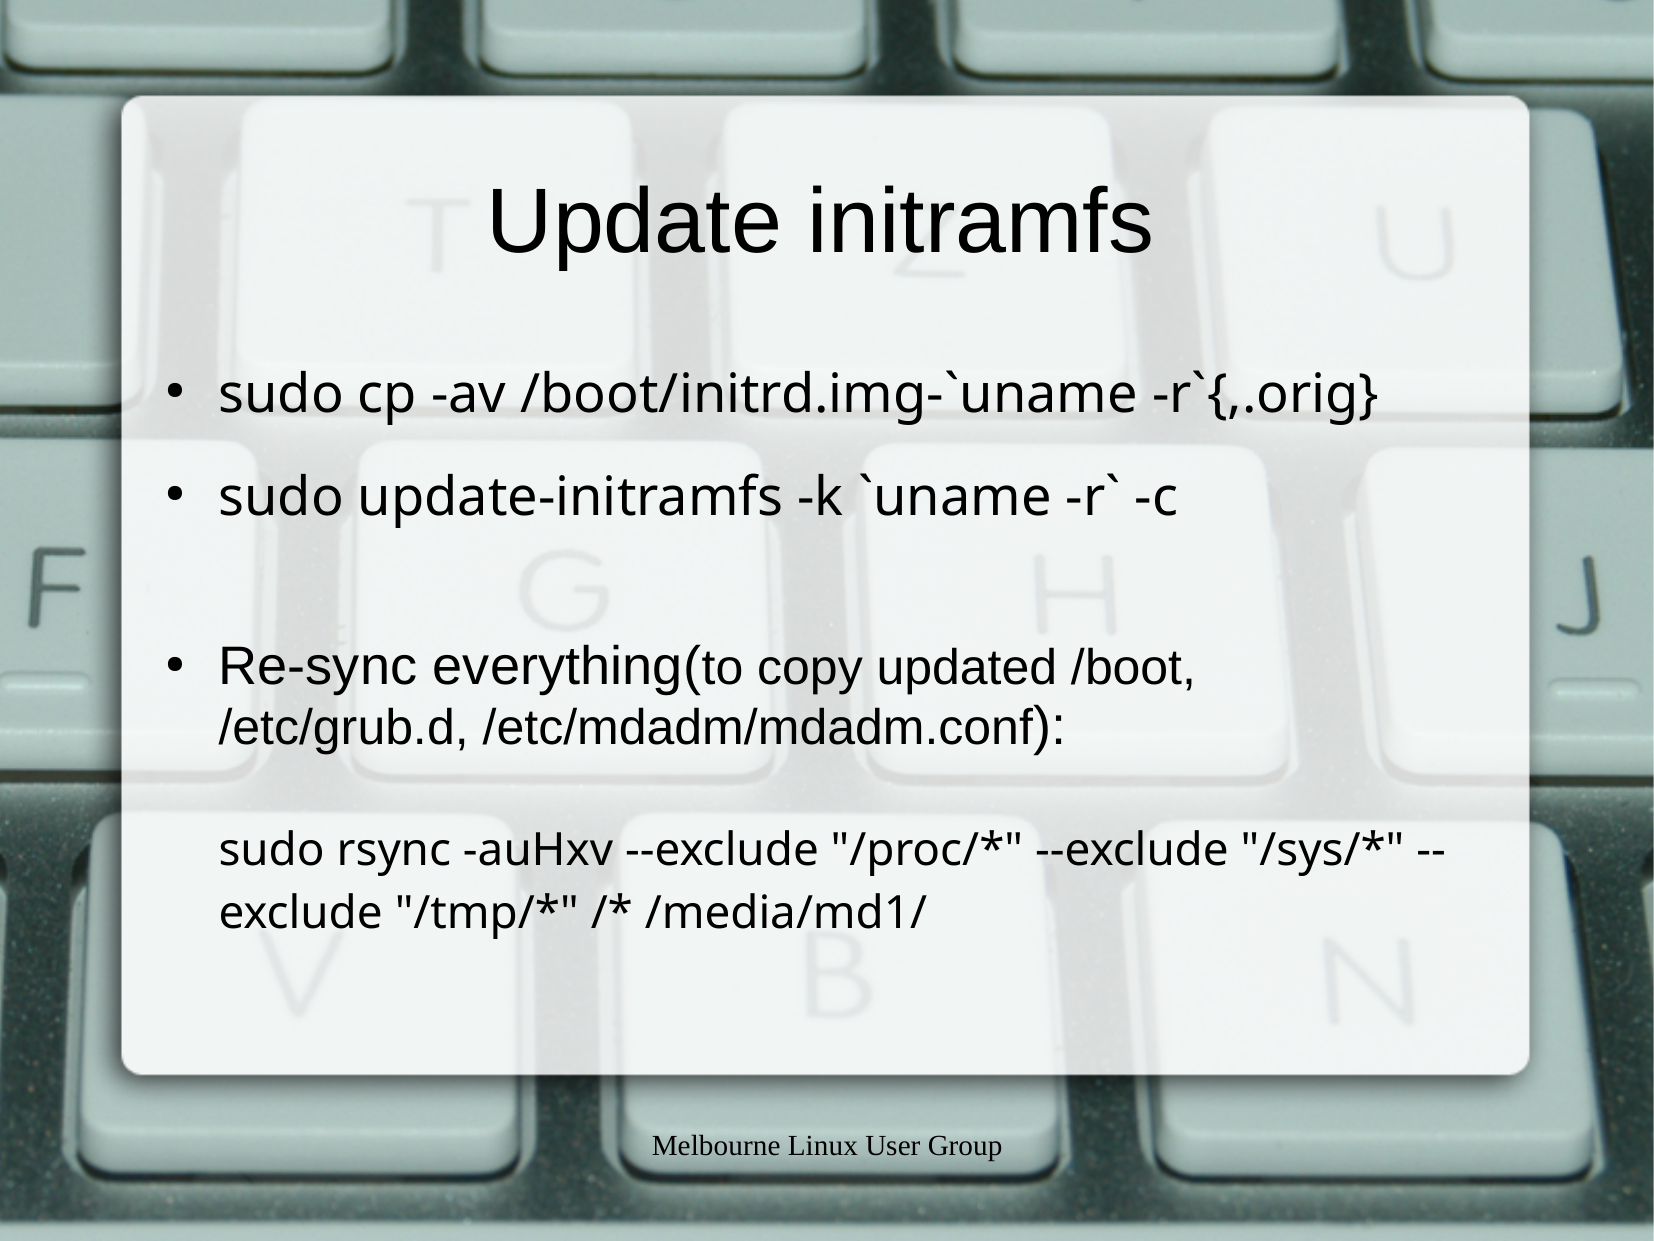

# Update initramfs
sudo cp -av /boot/initrd.img-`uname -r`{,.orig}
sudo update-initramfs -k `uname -r` -c
Re-sync everything(to copy updated /boot, /etc/grub.d, /etc/mdadm/mdadm.conf):
sudo rsync -auHxv --exclude "/proc/*" --exclude "/sys/*" --exclude "/tmp/*" /* /media/md1/
Melbourne Linux User Group